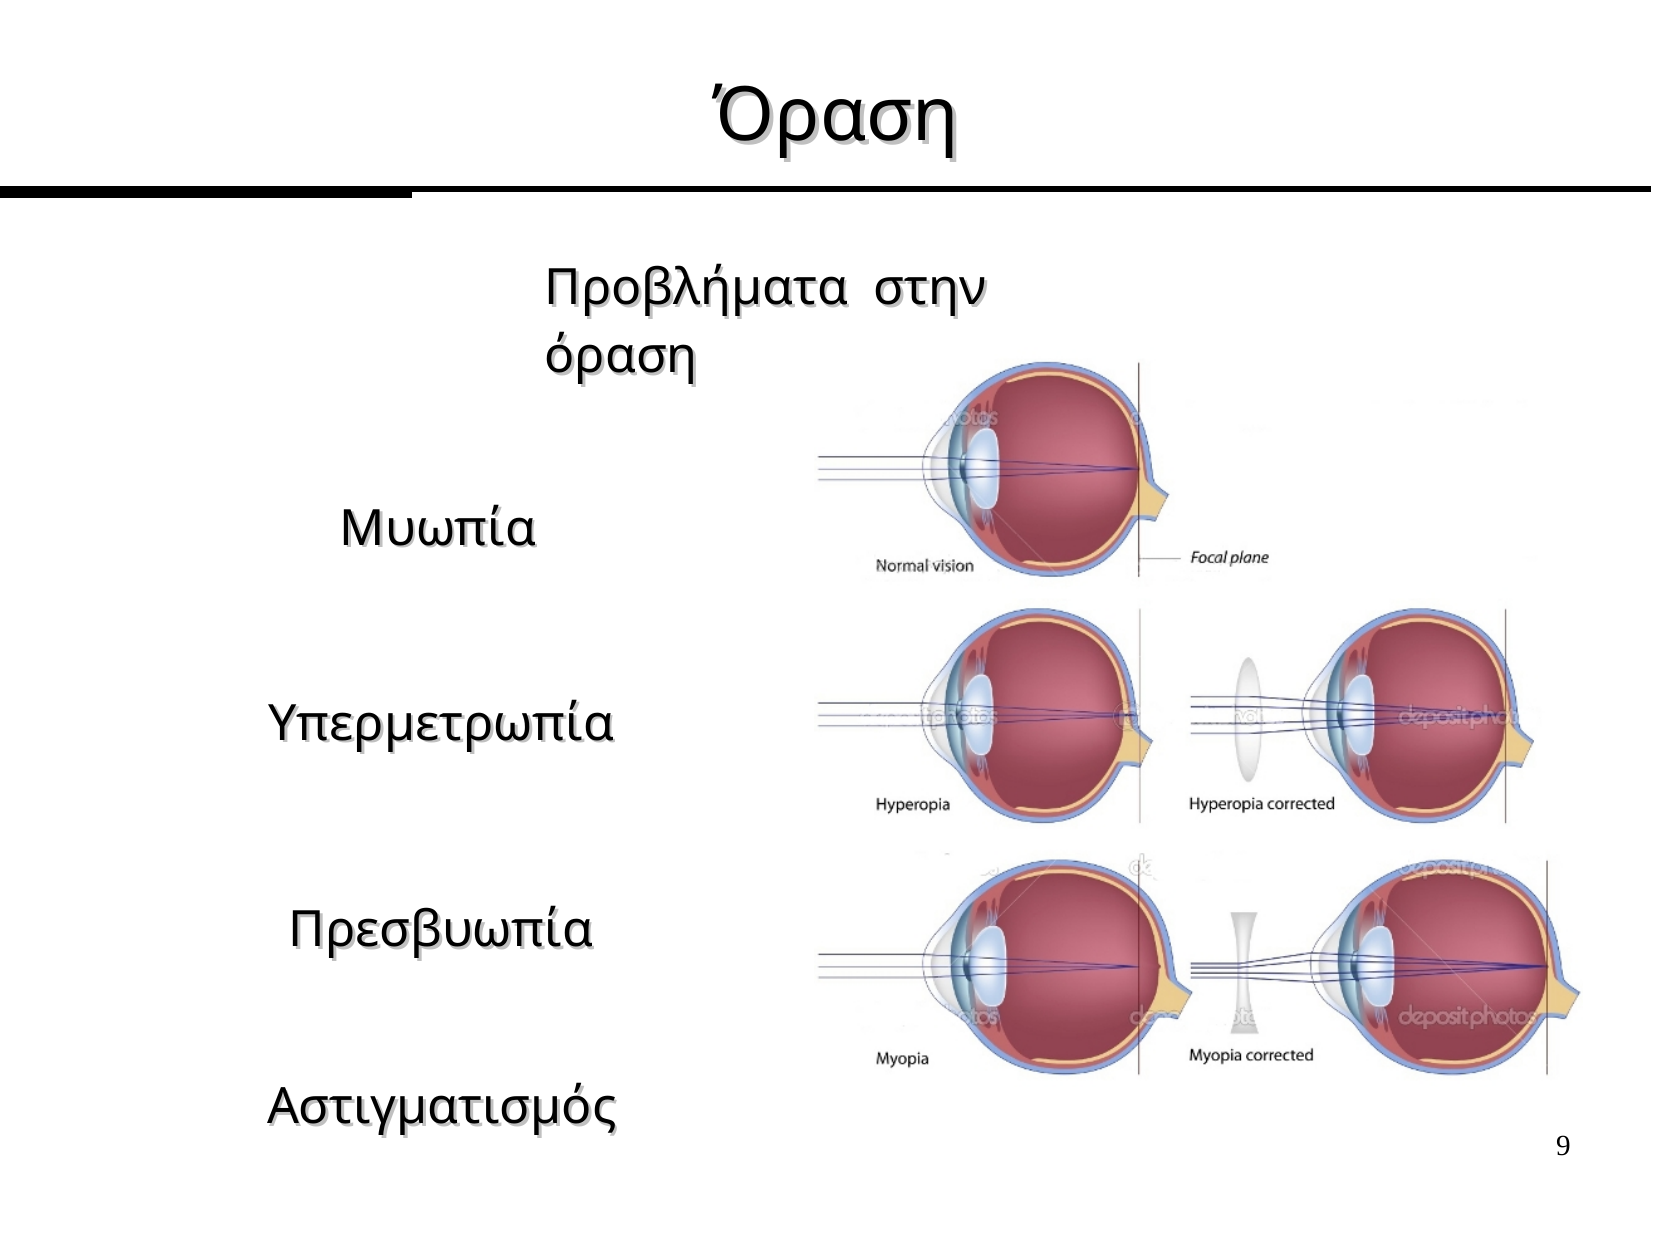

Όραση
Προβλήματα στην όραση
Μυωπία
Υπερμετρωπία
Πρεσβυωπία
Αστιγματισμός
9